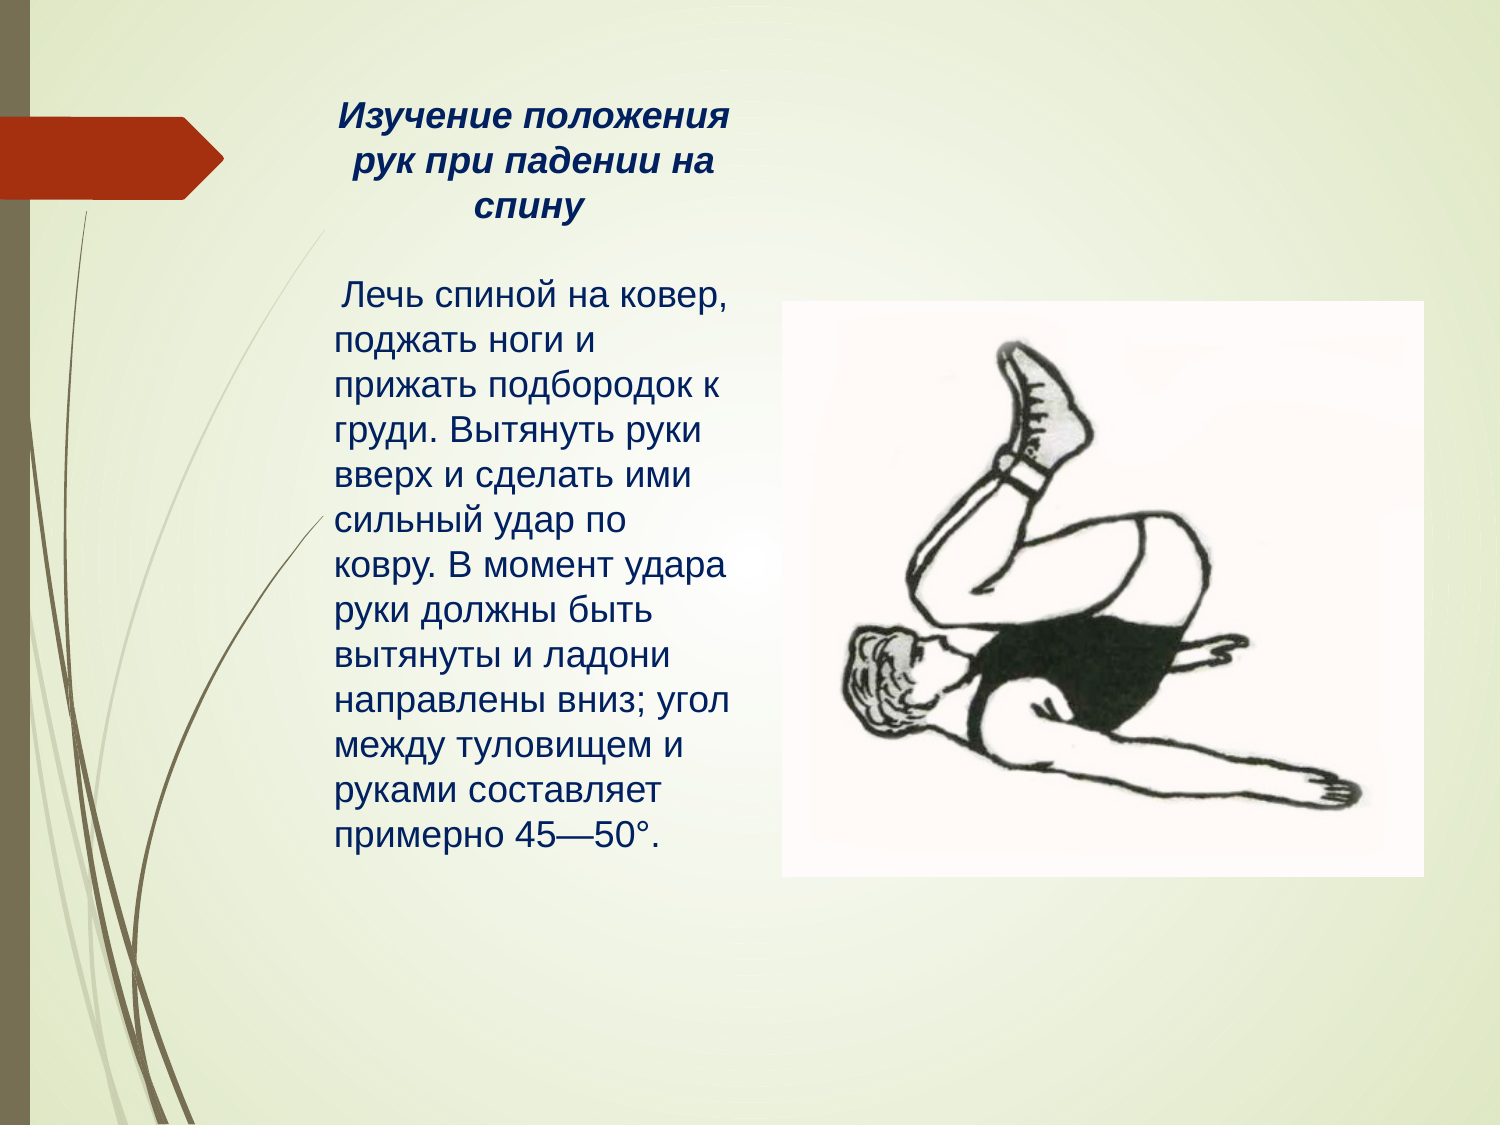

# Изучение положения рук при падении на спину
 Лечь спиной на ковер, поджать ноги и прижать подбородок к груди. Вытянуть руки вверх и сделать ими сильный удар по ковру. В момент удара руки должны быть вытянуты и ладони направлены вниз; угол между туловищем и руками составляет примерно 45—50°.